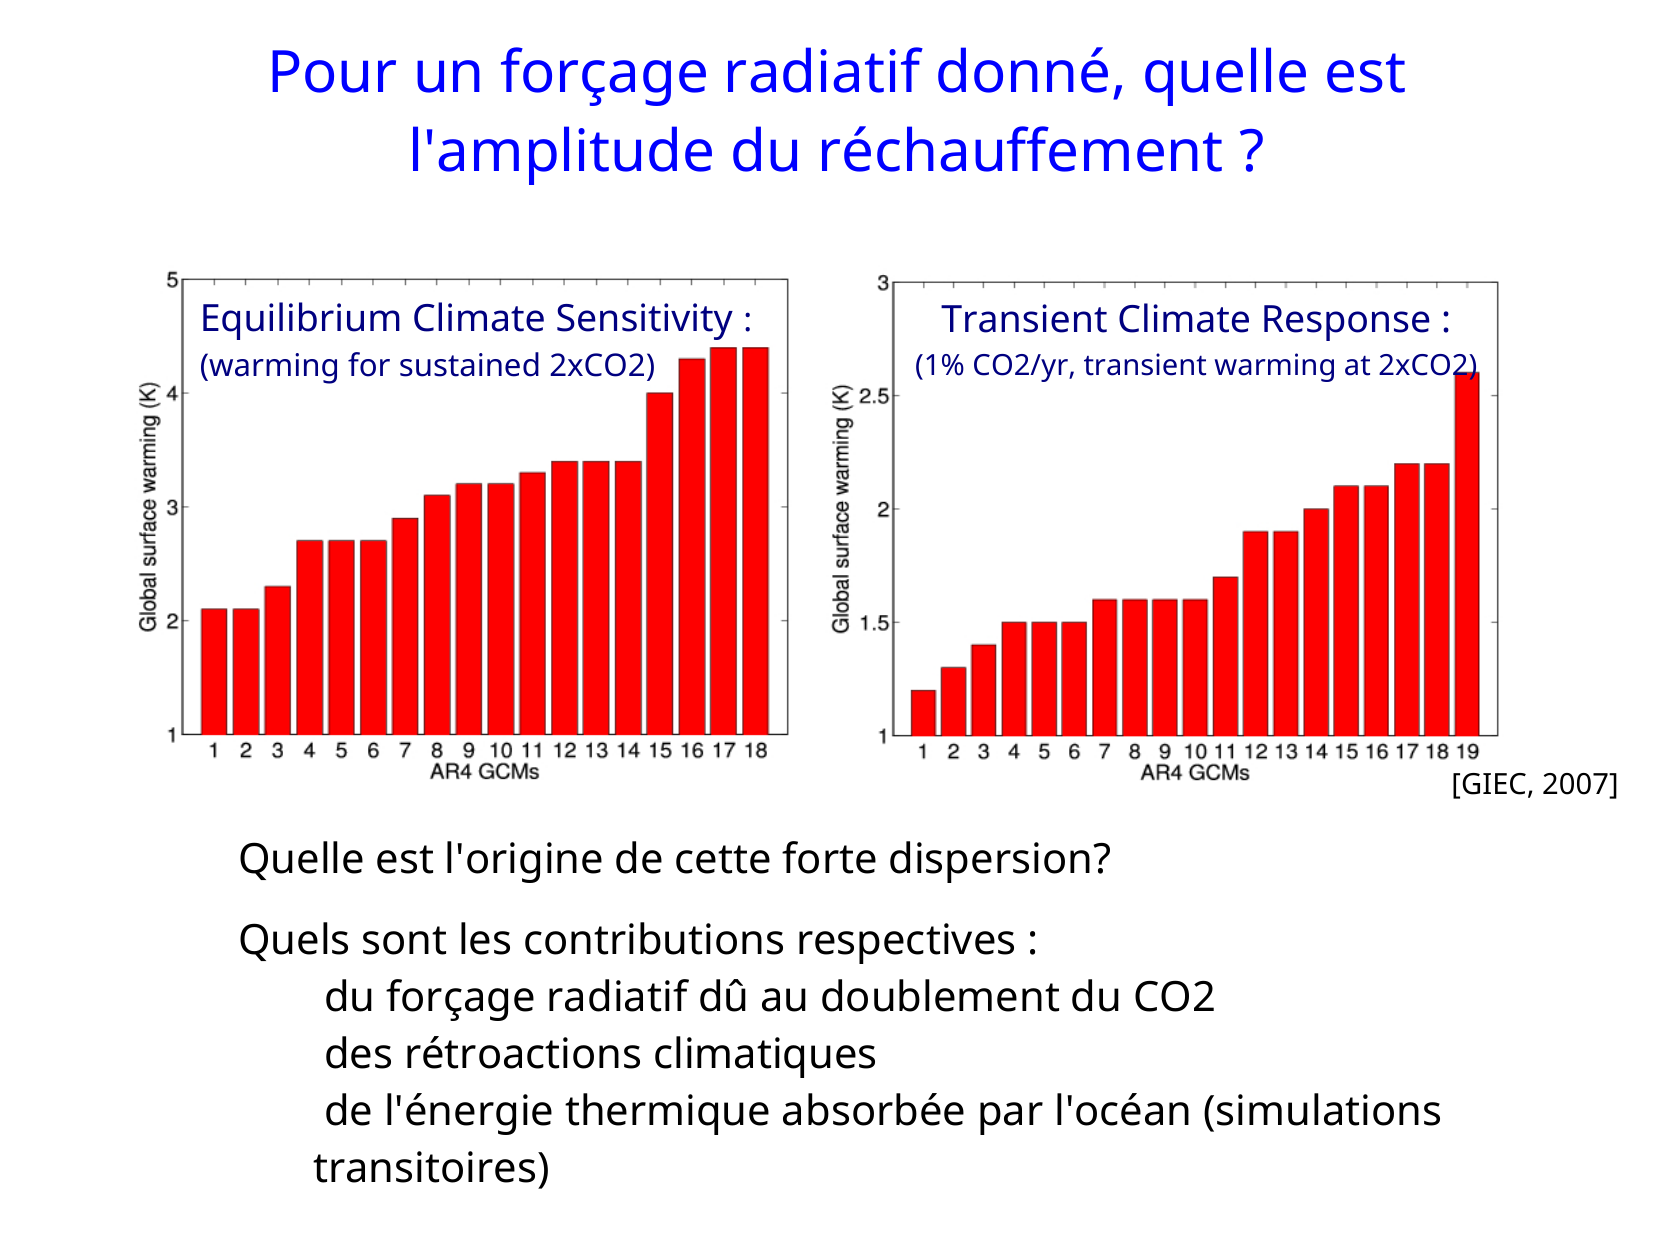

# Pour un forçage radiatif donné, quelle est l'amplitude du réchauffement ?
Equilibrium Climate Sensitivity :
(warming for sustained 2xCO2)
Transient Climate Response :
(1% CO2/yr, transient warming at 2xCO2)
[GIEC, 2007]
Quelle est l'origine de cette forte dispersion?
Quels sont les contributions respectives :
 du forçage radiatif dû au doublement du CO2
 des rétroactions climatiques
 de l'énergie thermique absorbée par l'océan (simulations transitoires)